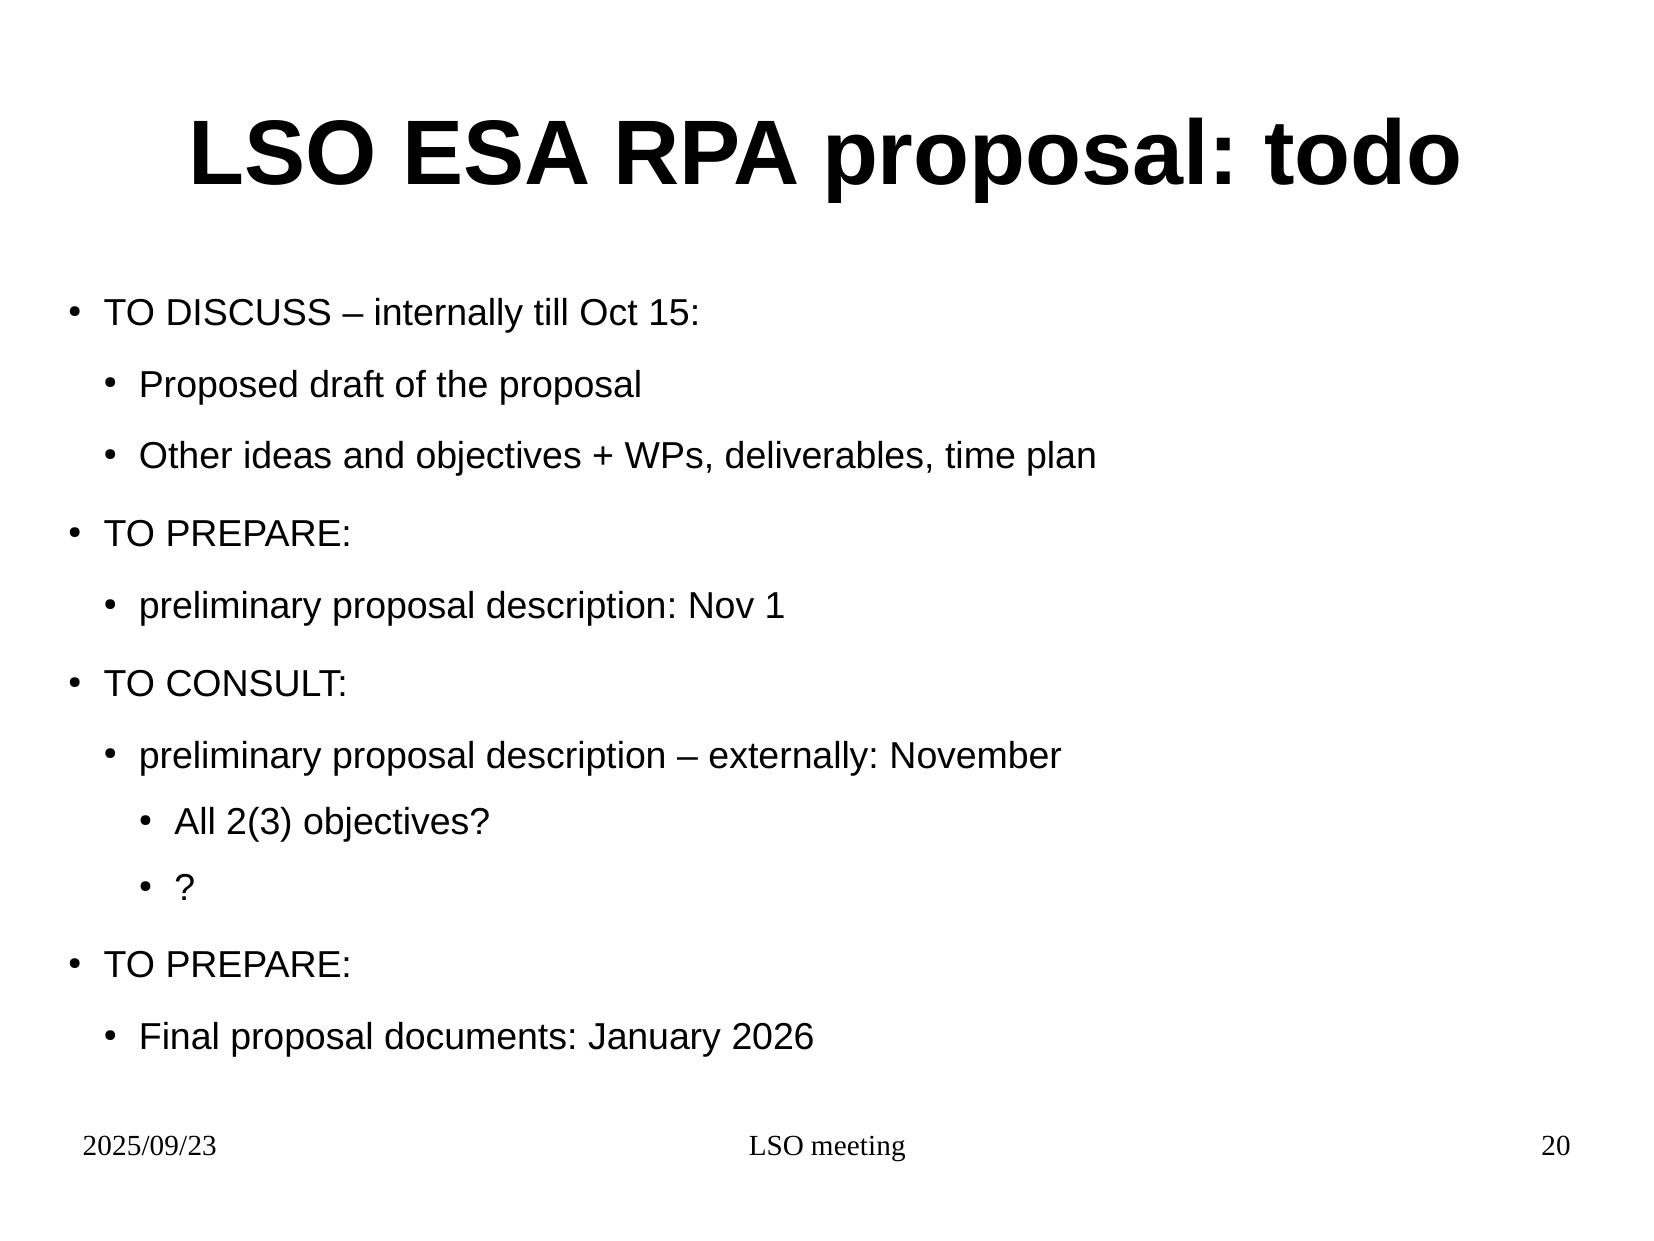

# LSO ESA RPA proposal: todo
TO DISCUSS – internally till Oct 15:
Proposed draft of the proposal
Other ideas and objectives + WPs, deliverables, time plan
TO PREPARE:
preliminary proposal description: Nov 1
TO CONSULT:
preliminary proposal description – externally: November
All 2(3) objectives?
?
TO PREPARE:
Final proposal documents: January 2026
2025/09/23
LSO meeting
20